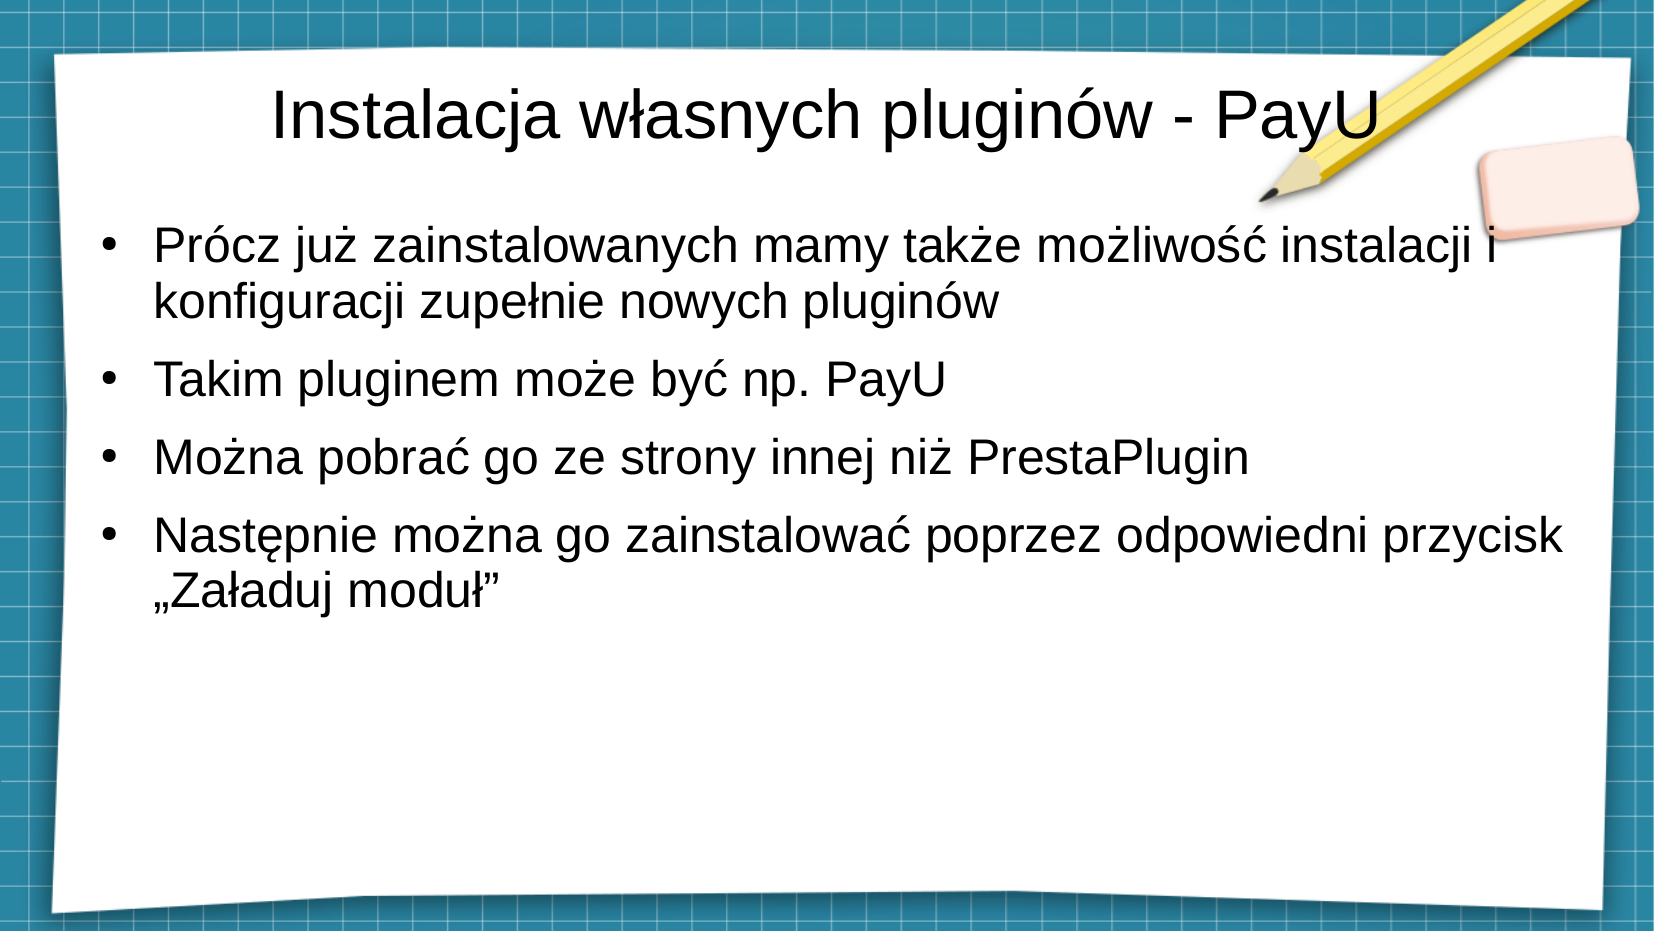

# Instalacja własnych pluginów - PayU
Prócz już zainstalowanych mamy także możliwość instalacji i konfiguracji zupełnie nowych pluginów
Takim pluginem może być np. PayU
Można pobrać go ze strony innej niż PrestaPlugin
Następnie można go zainstalować poprzez odpowiedni przycisk „Załaduj moduł”